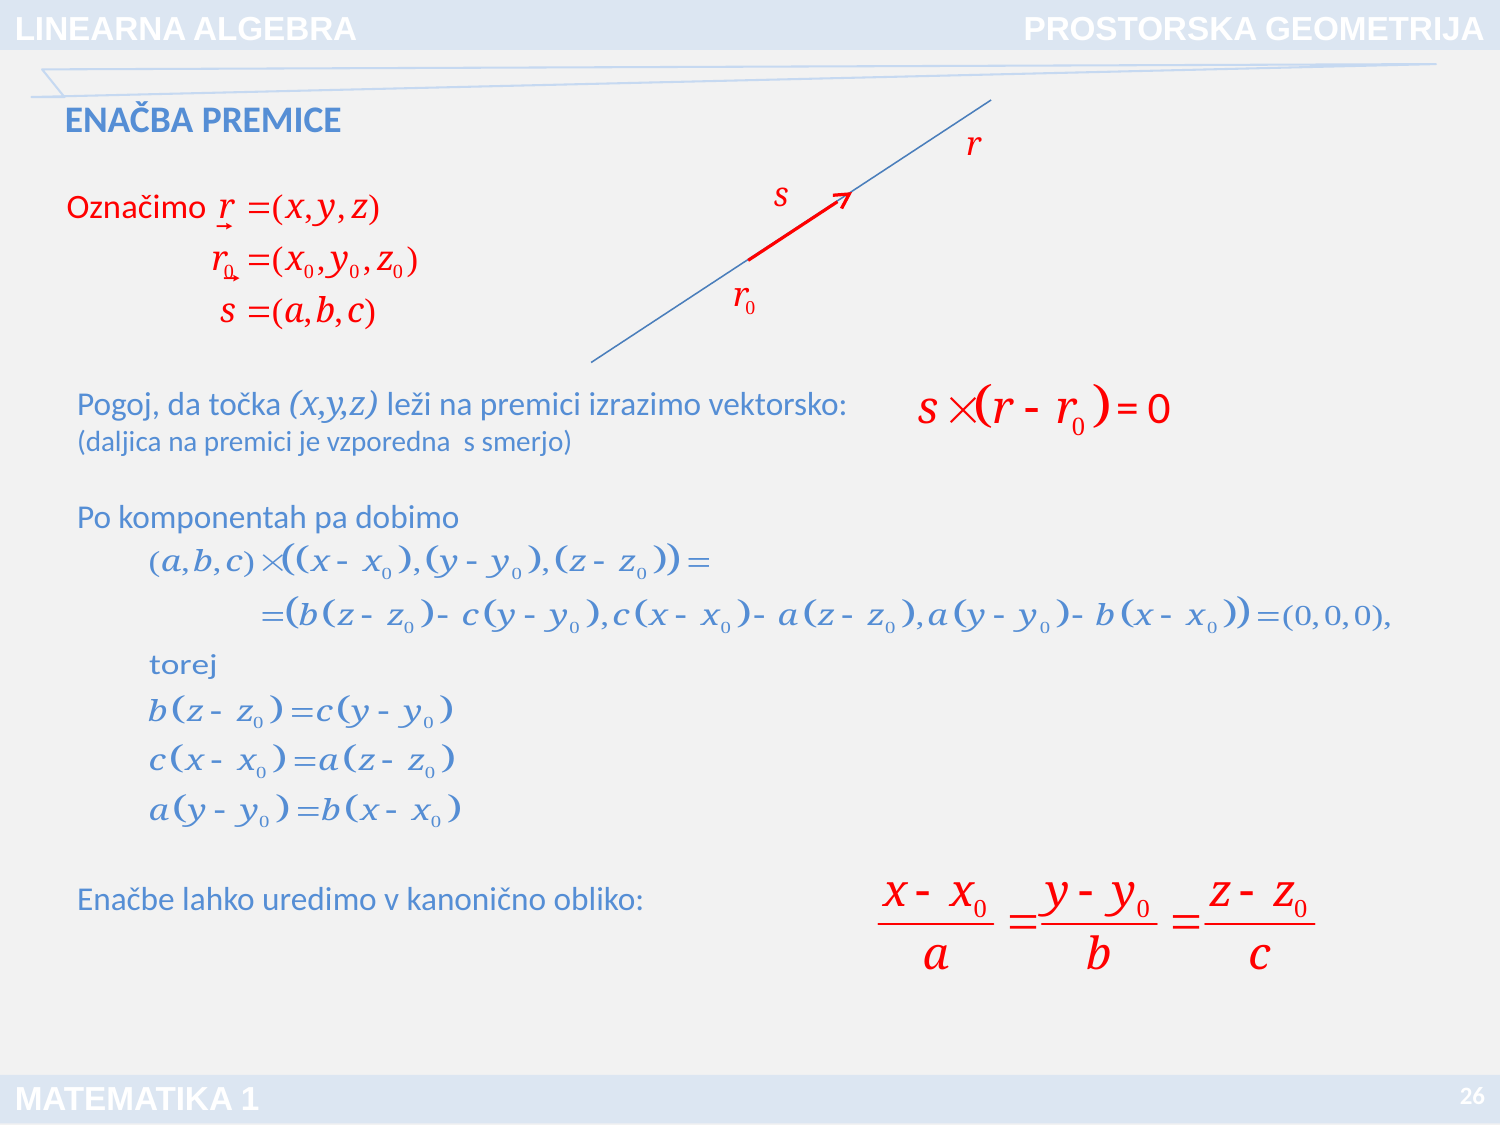

LINEARNA ALGEBRA
PROSTORSKA GEOMETRIJA
ENAČBA PREMICE
Pogoj, da točka (x,y,z) leži na premici izrazimo vektorsko: (daljica na premici je vzporedna s smerjo)
Po komponentah pa dobimo
Enačbe lahko uredimo v kanonično obliko:
MATEMATIKA 1